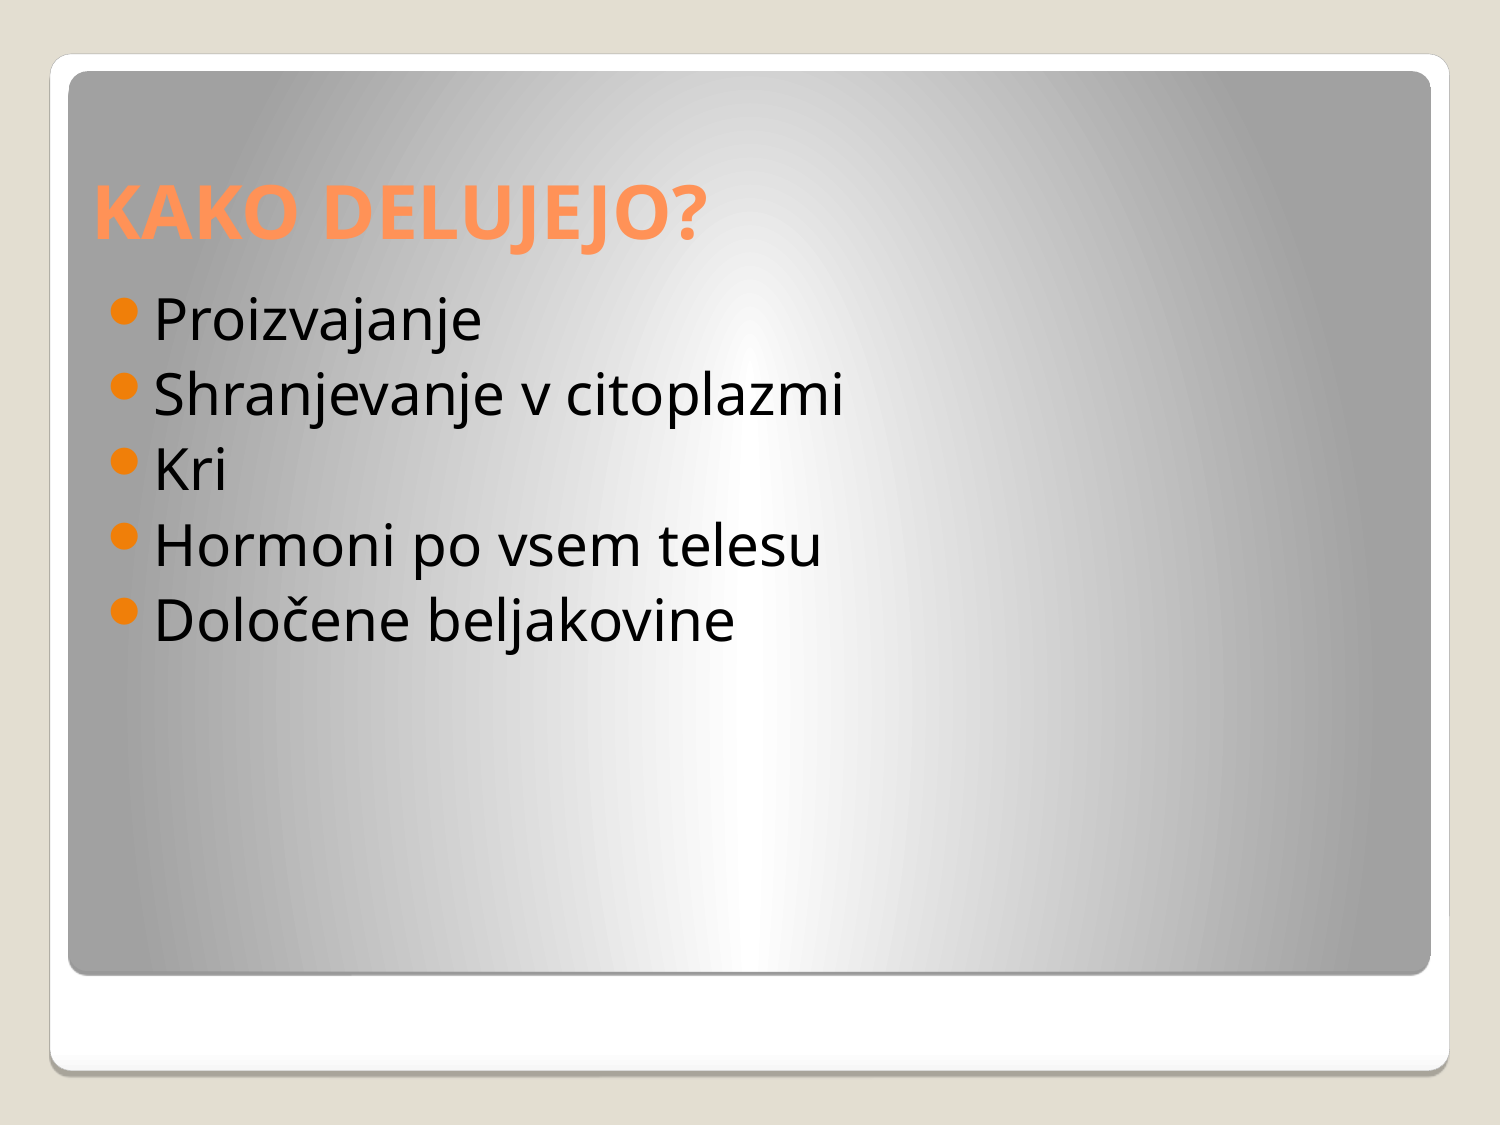

# KAKO DELUJEJO?
Proizvajanje
Shranjevanje v citoplazmi
Kri
Hormoni po vsem telesu
Določene beljakovine